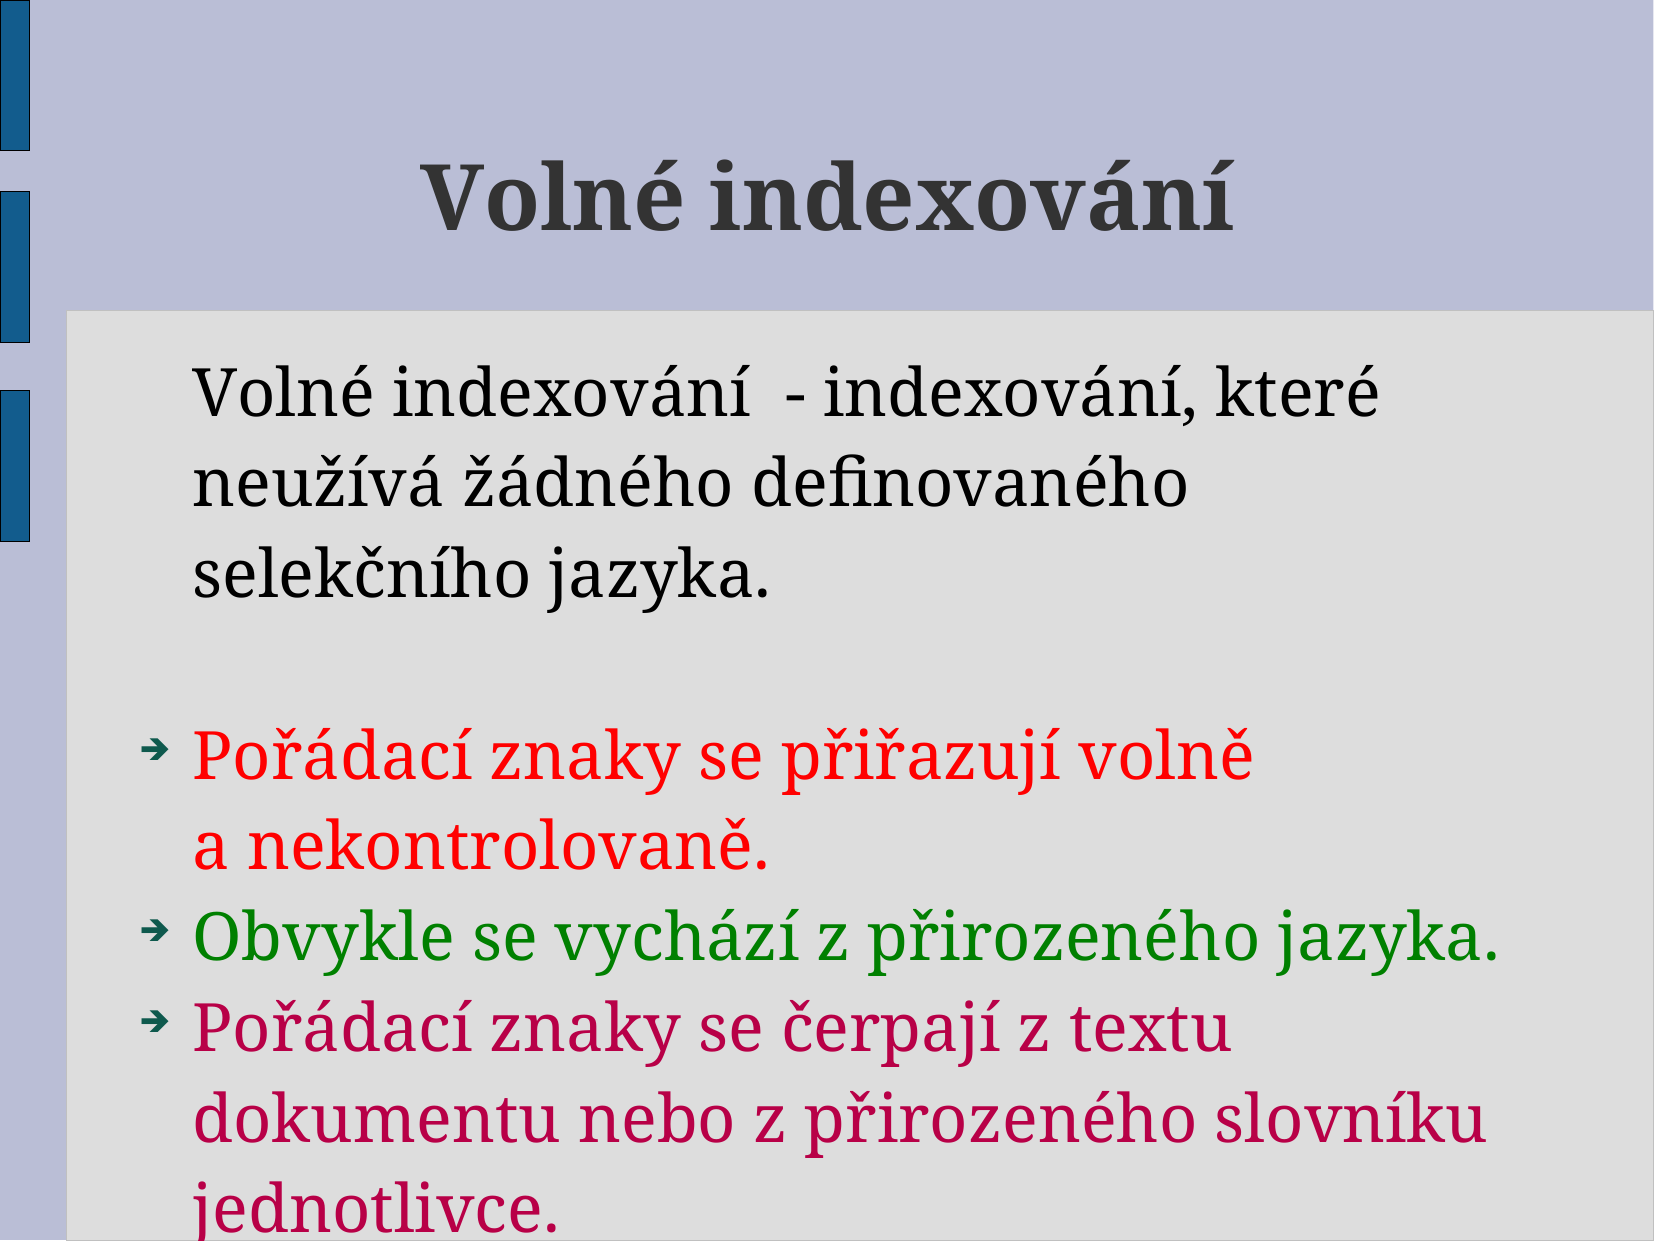

# Volné indexování
Volné indexování - indexování, které neužívá žádného definovaného selekčního jazyka.
Pořádací znaky se přiřazují volně
a nekontrolovaně.
Obvykle se vychází z přirozeného jazyka.
Pořádací znaky se čerpají z textu dokumentu nebo z přirozeného slovníku jednotlivce.
(Pinkas, 2002, s. 85)